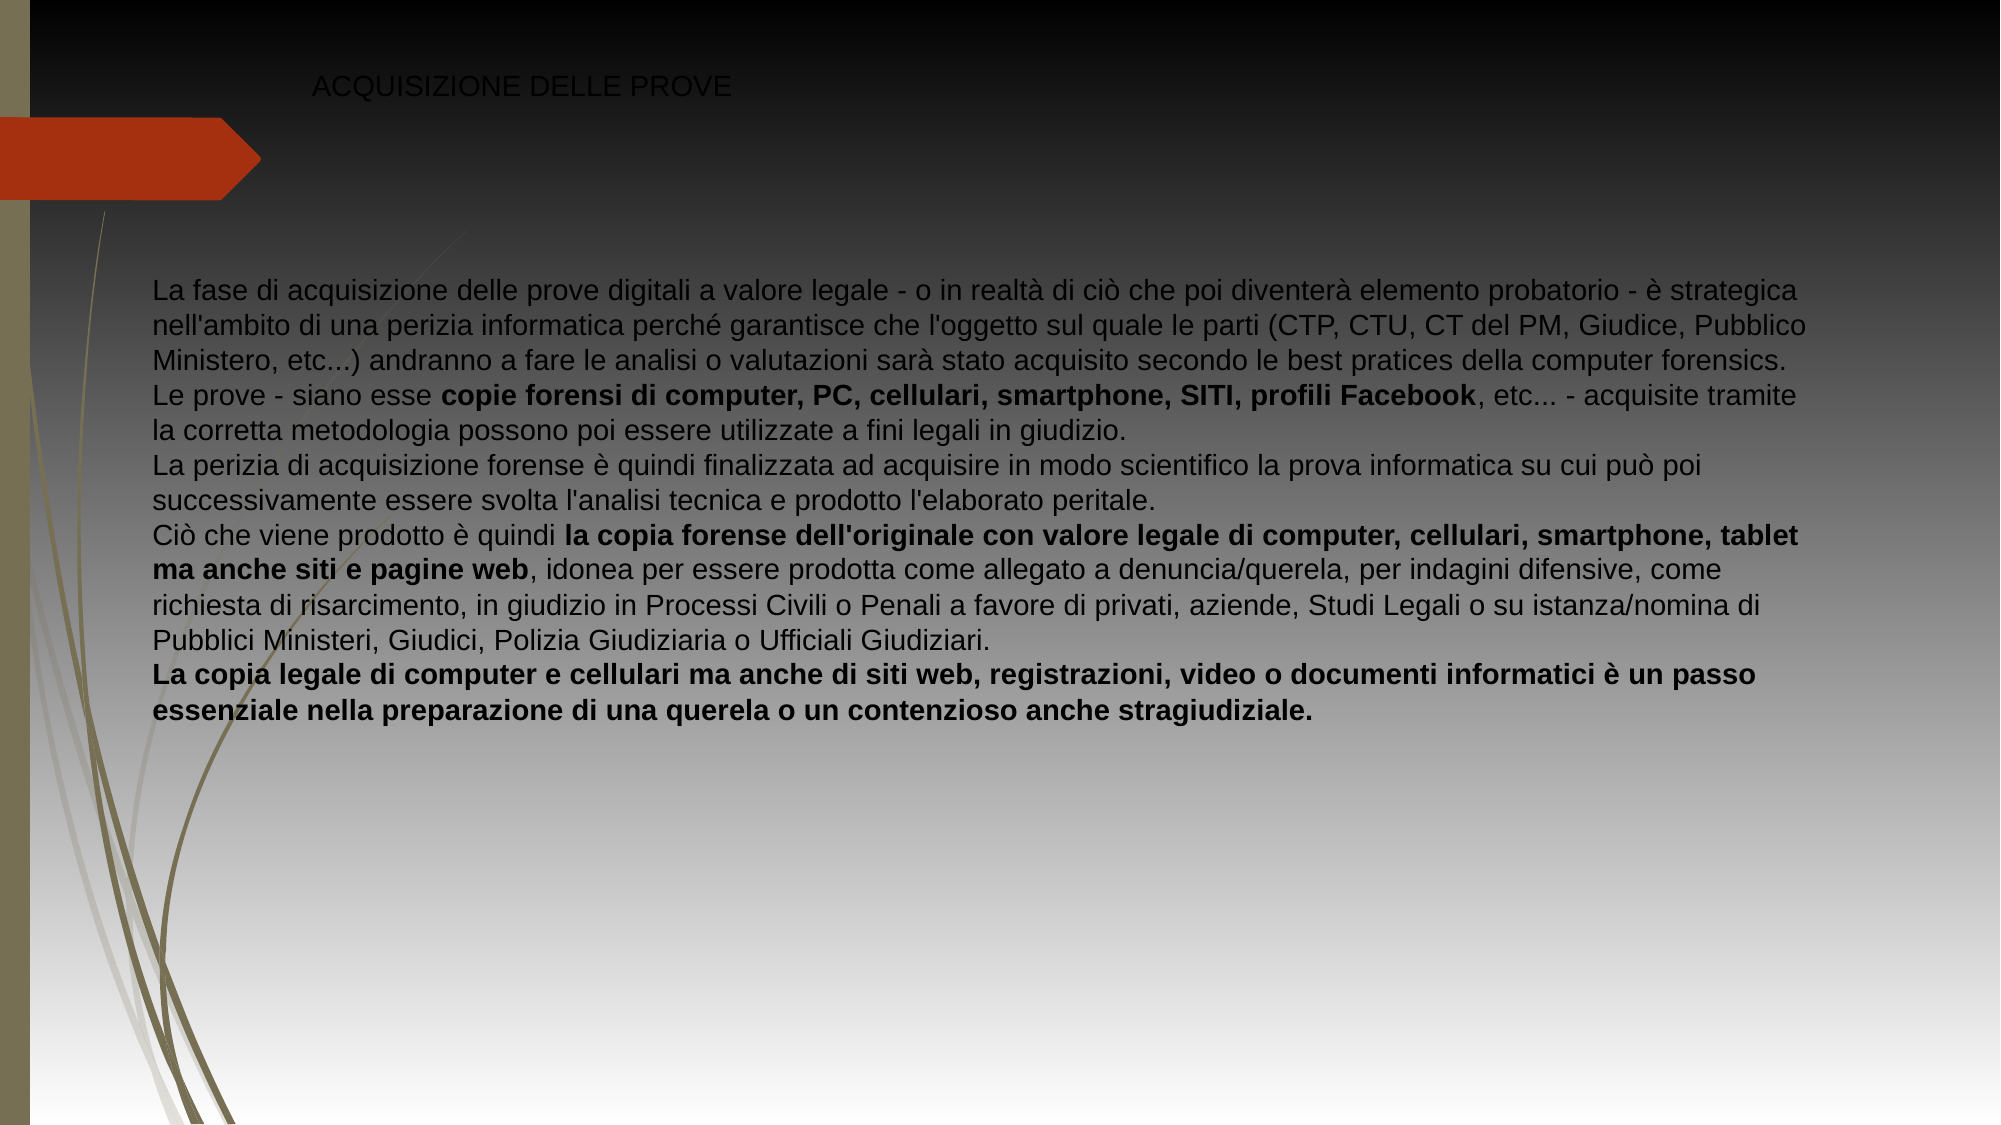

# ACQUISIZIONE DELLE PROVE
La fase di acquisizione delle prove digitali a valore legale - o in realtà di ciò che poi diventerà elemento probatorio - è strategica nell'ambito di una perizia informatica perché garantisce che l'oggetto sul quale le parti (CTP, CTU, CT del PM, Giudice, Pubblico Ministero, etc...) andranno a fare le analisi o valutazioni sarà stato acquisito secondo le best pratices della computer forensics.
Le prove - siano esse copie forensi di computer, PC, cellulari, smartphone, SITI, profili Facebook, etc... - acquisite tramite la corretta metodologia possono poi essere utilizzate a fini legali in giudizio.
La perizia di acquisizione forense è quindi finalizzata ad acquisire in modo scientifico la prova informatica su cui può poi successivamente essere svolta l'analisi tecnica e prodotto l'elaborato peritale.
Ciò che viene prodotto è quindi la copia forense dell'originale con valore legale di computer, cellulari, smartphone, tablet ma anche siti e pagine web, idonea per essere prodotta come allegato a denuncia/querela, per indagini difensive, come richiesta di risarcimento, in giudizio in Processi Civili o Penali a favore di privati, aziende, Studi Legali o su istanza/nomina di Pubblici Ministeri, Giudici, Polizia Giudiziaria o Ufficiali Giudiziari.
La copia legale di computer e cellulari ma anche di siti web, registrazioni, video o documenti informatici è un passo essenziale nella preparazione di una querela o un contenzioso anche stragiudiziale.